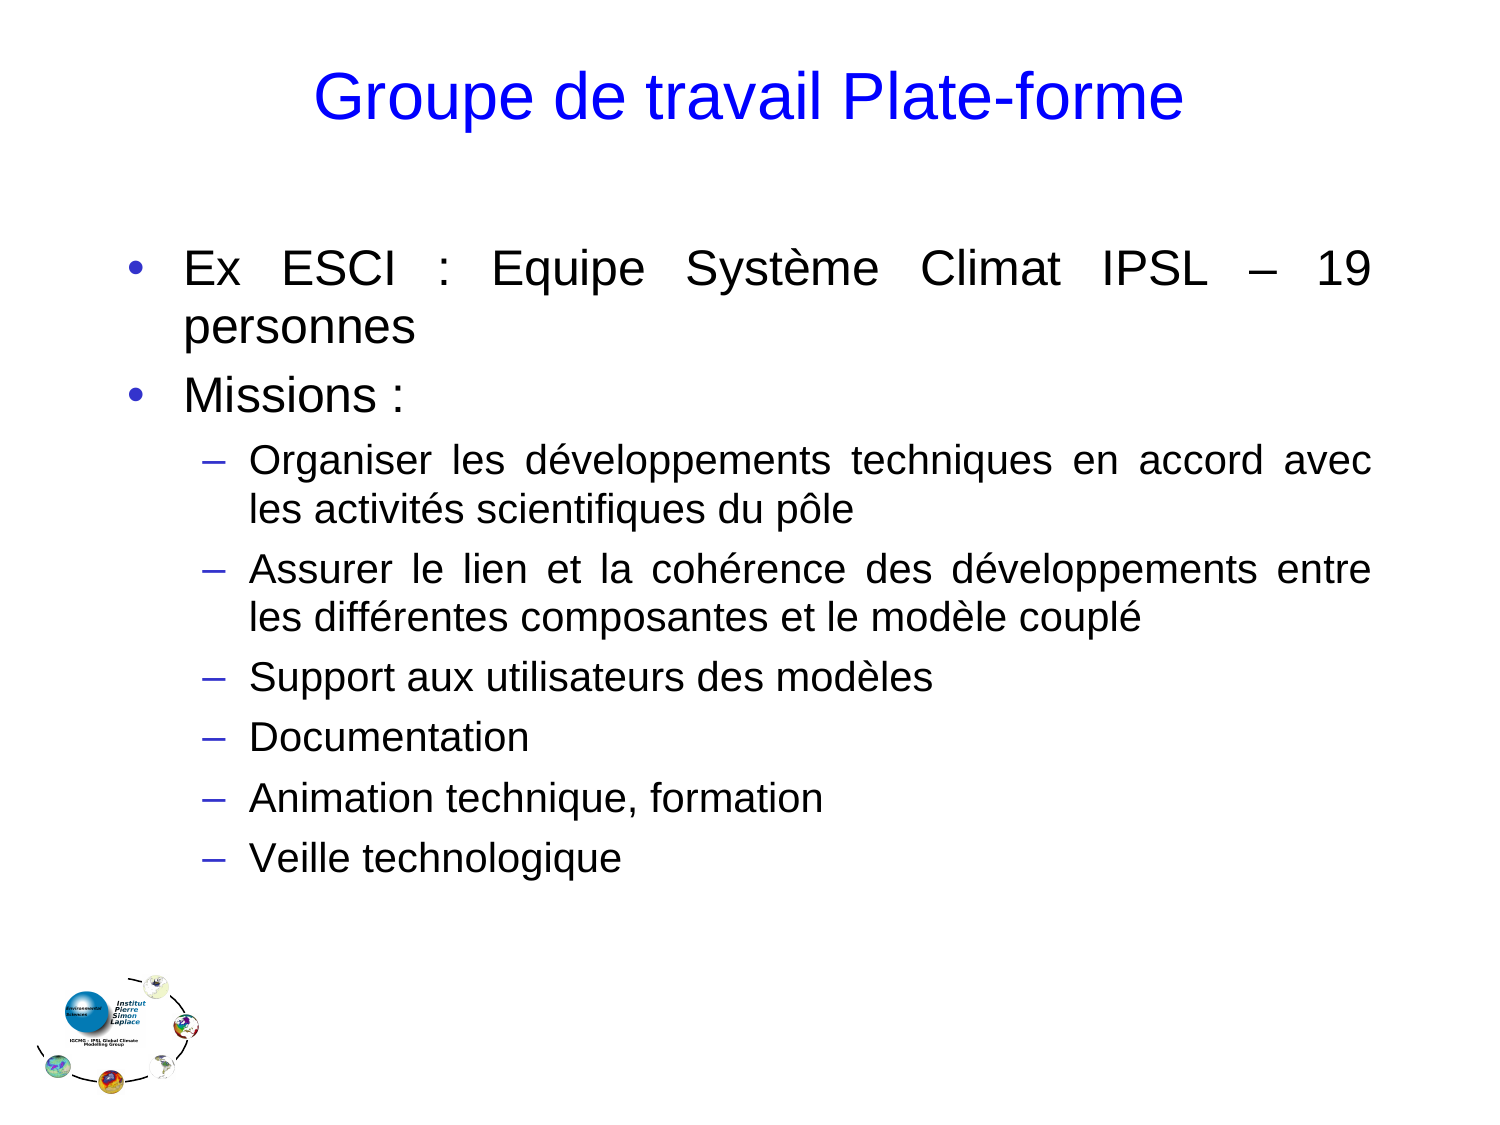

Groupe de travail Plate-forme
Ex ESCI : Equipe Système Climat IPSL – 19 personnes
Missions :
Organiser les développements techniques en accord avec les activités scientifiques du pôle
Assurer le lien et la cohérence des développements entre les différentes composantes et le modèle couplé
Support aux utilisateurs des modèles
Documentation
Animation technique, formation
Veille technologique